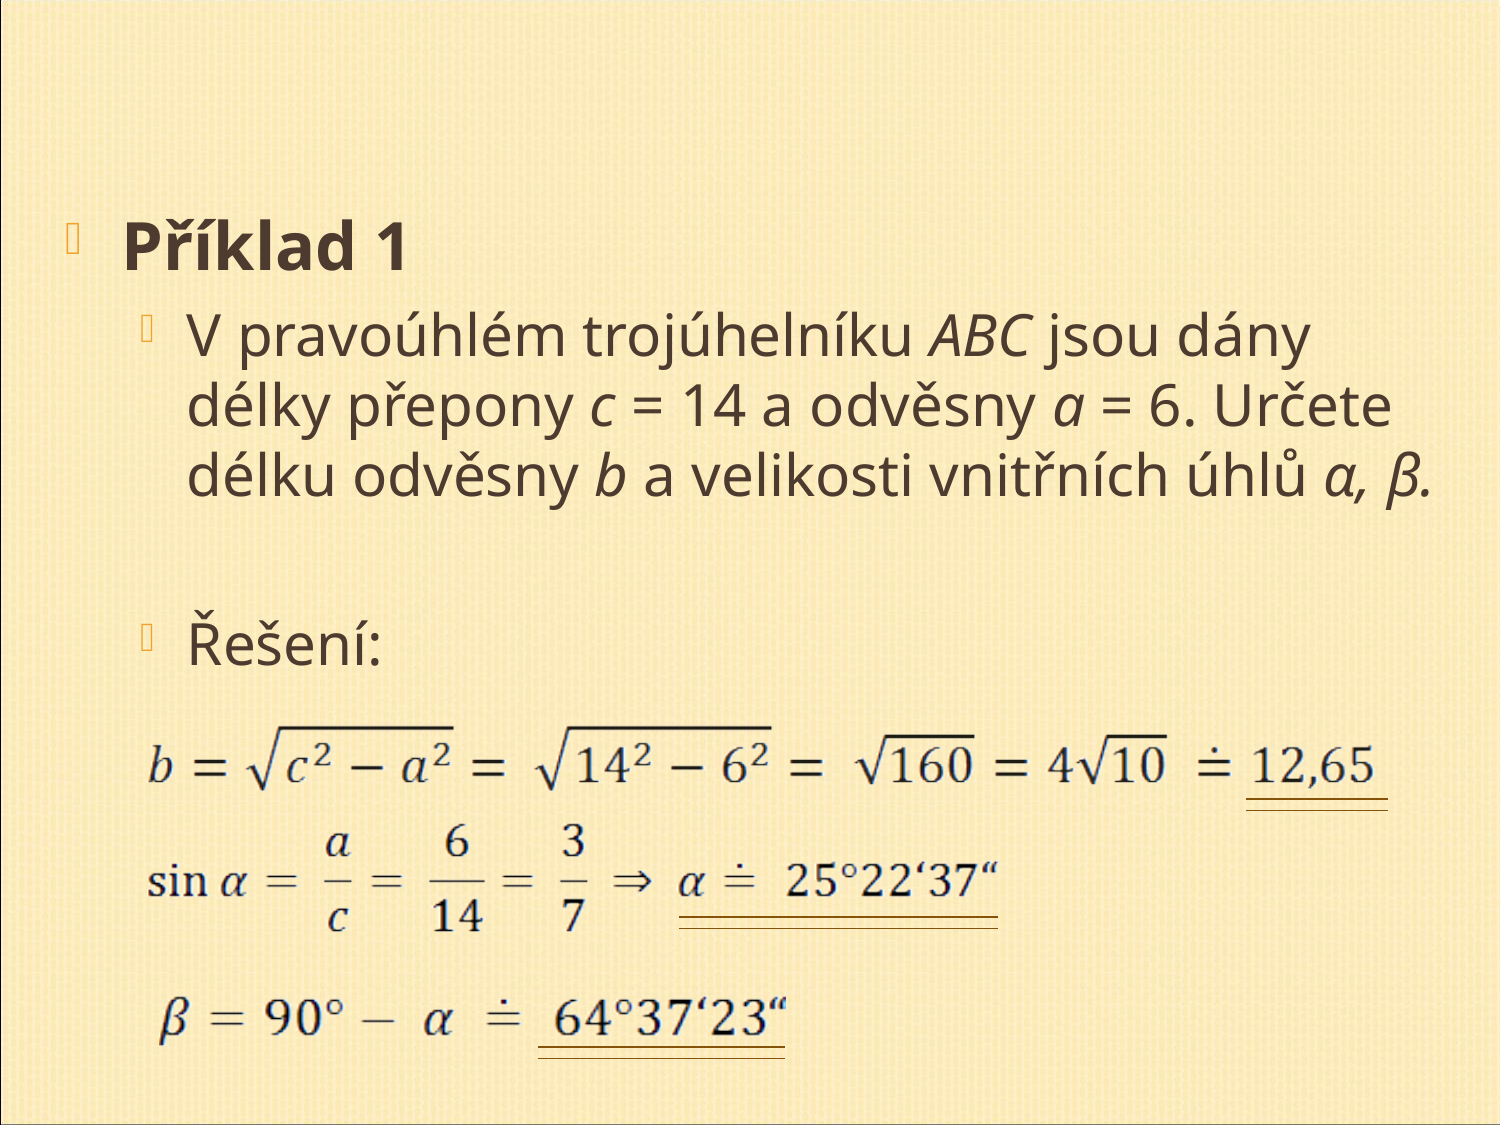

# Příklad 1
V pravoúhlém trojúhelníku ABC jsou dány délky přepony c = 14 a odvěsny a = 6. Určete délku odvěsny b a velikosti vnitřních úhlů α, β.
Řešení: